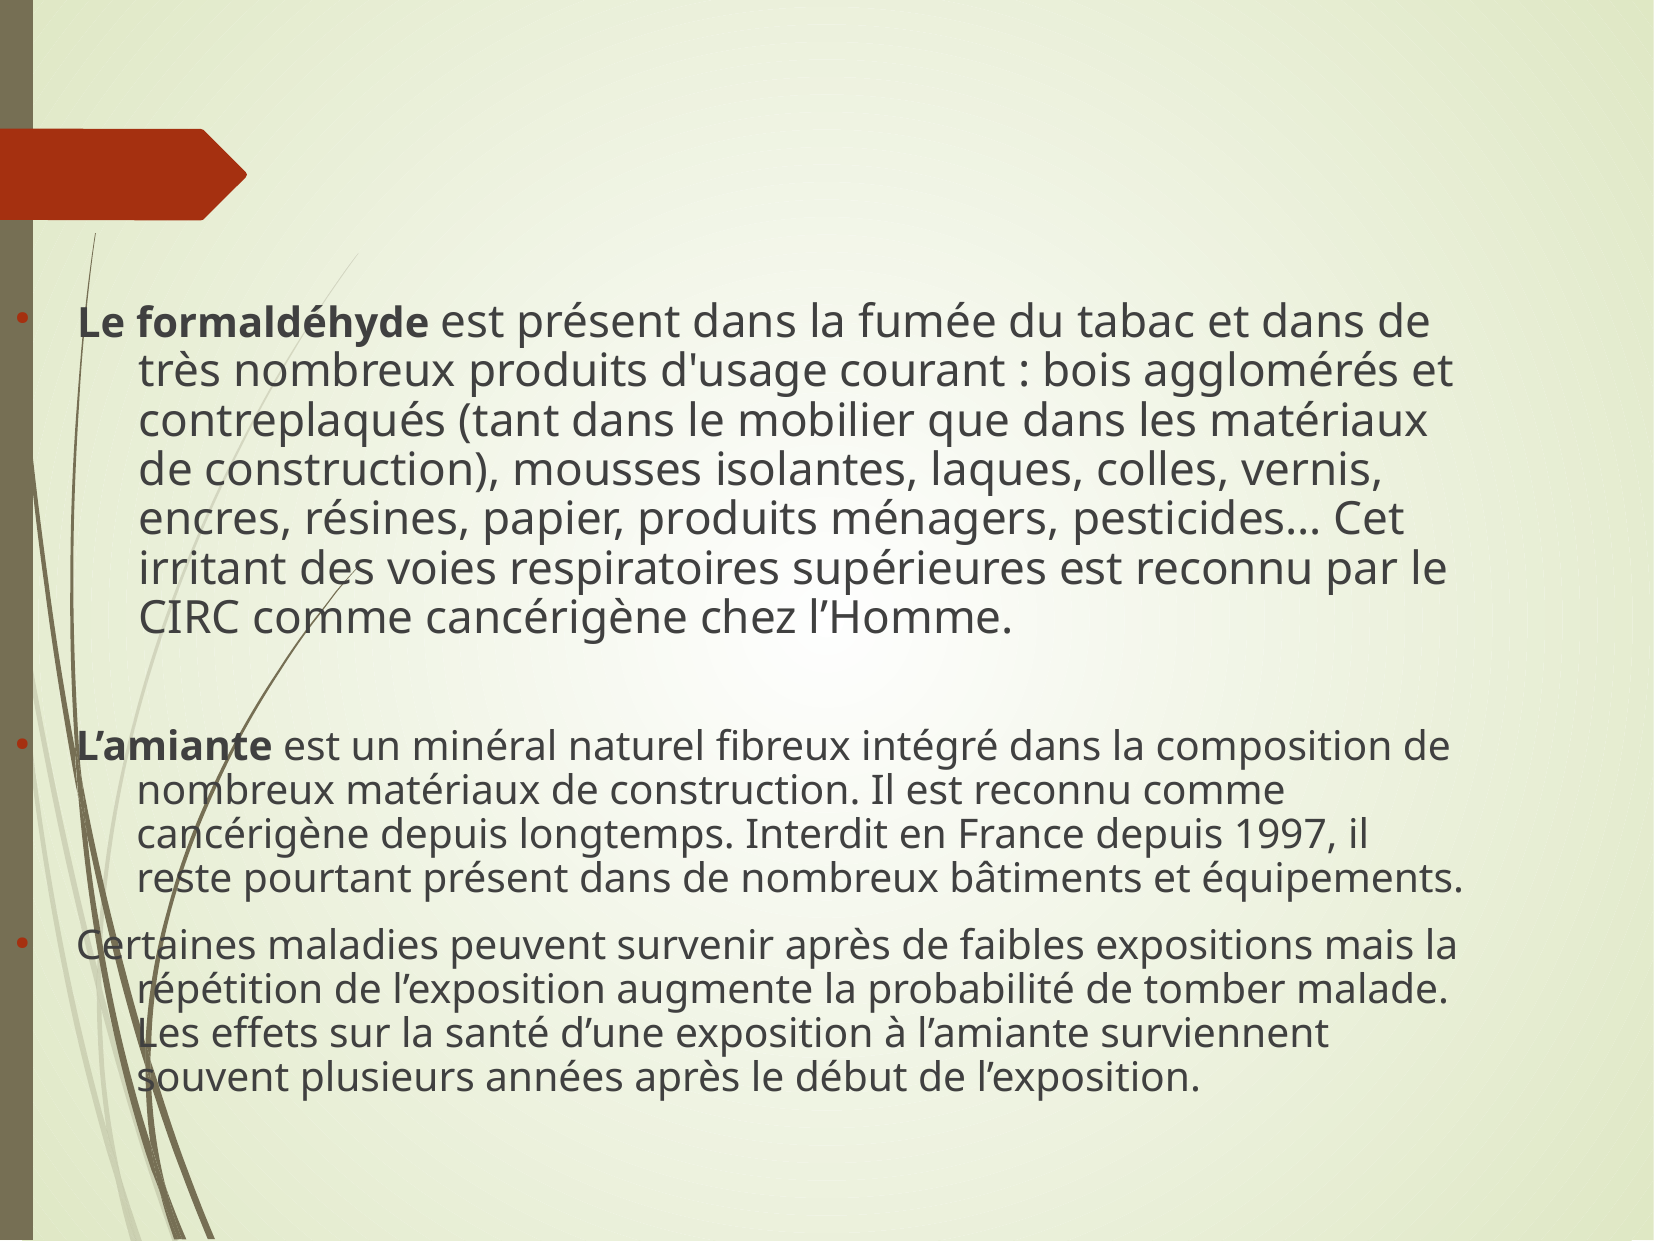

# Le formaldéhyde est présent dans la fumée du tabac et dans de très nombreux produits d'usage courant : bois agglomérés et contreplaqués (tant dans le mobilier que dans les matériaux de construction), mousses isolantes, laques, colles, vernis, encres, résines, papier, produits ménagers, pesticides… Cet irritant des voies respiratoires supérieures est reconnu par le CIRC comme cancérigène chez l’Homme.
L’amiante est un minéral naturel fibreux intégré dans la composition de nombreux matériaux de construction. Il est reconnu comme cancérigène depuis longtemps. Interdit en France depuis 1997, il reste pourtant présent dans de nombreux bâtiments et équipements.
Certaines maladies peuvent survenir après de faibles expositions mais la répétition de l’exposition augmente la probabilité de tomber malade. Les effets sur la santé d’une exposition à l’amiante surviennent souvent plusieurs années après le début de l’exposition.